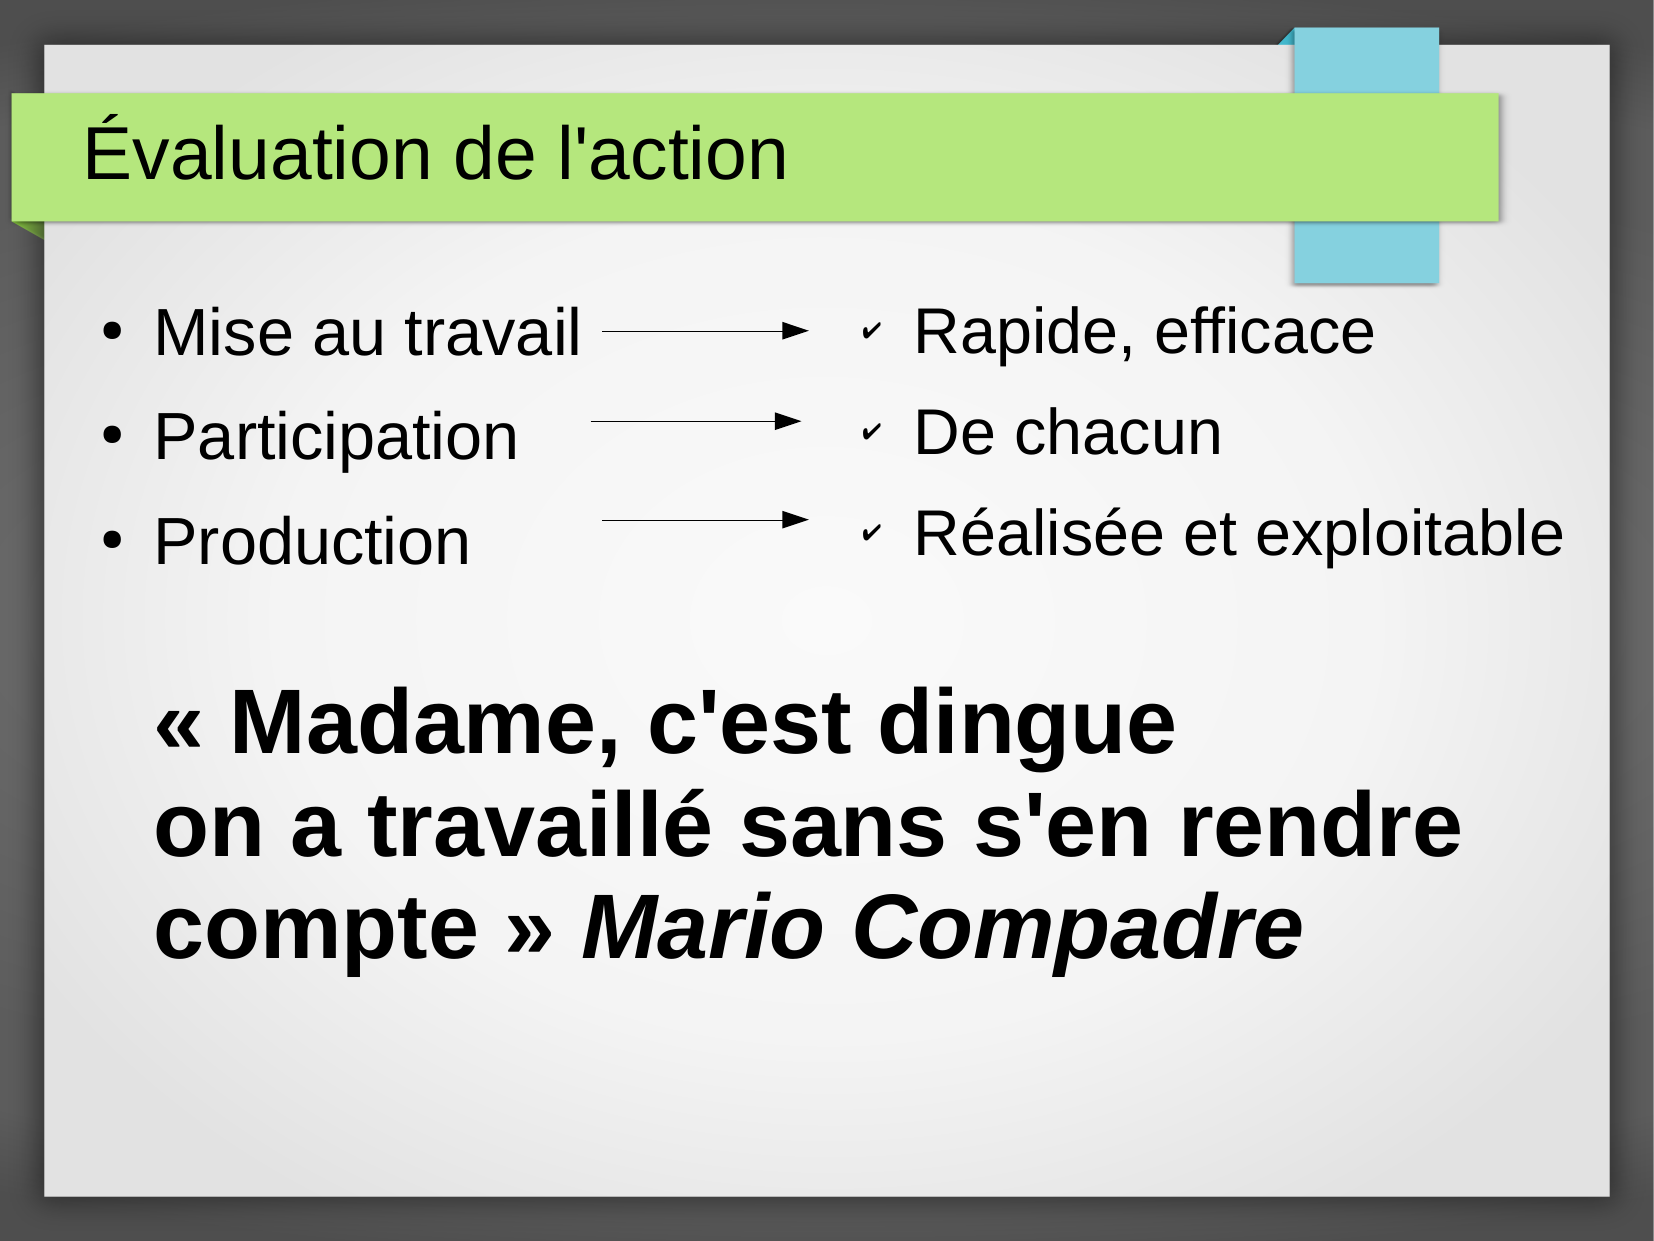

# Évaluation de l'action
Mise au travail
Participation
Production
Rapide, efficace
De chacun
Réalisée et exploitable
« Madame, c'est dingue
on a travaillé sans s'en rendre compte » Mario Compadre